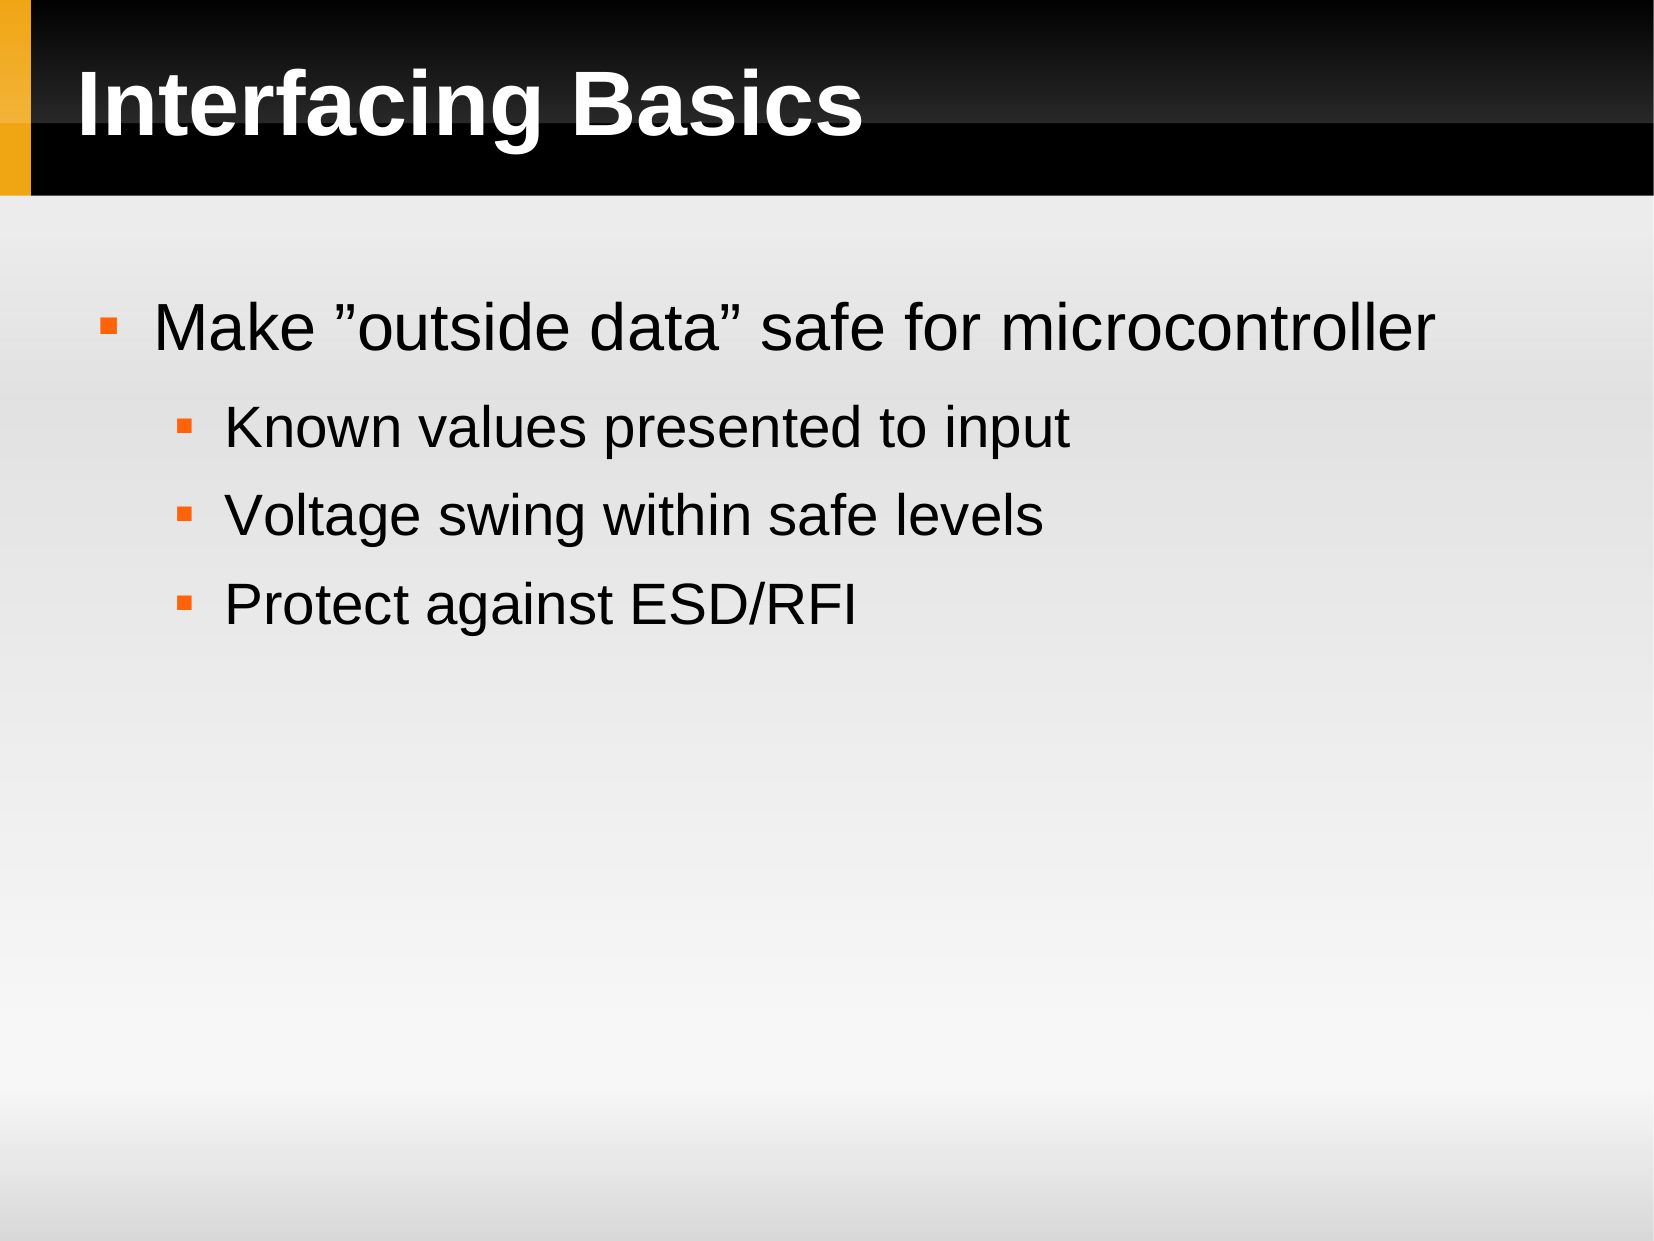

# Interfacing Basics
Make ”outside data” safe for microcontroller
Known values presented to input
Voltage swing within safe levels
Protect against ESD/RFI